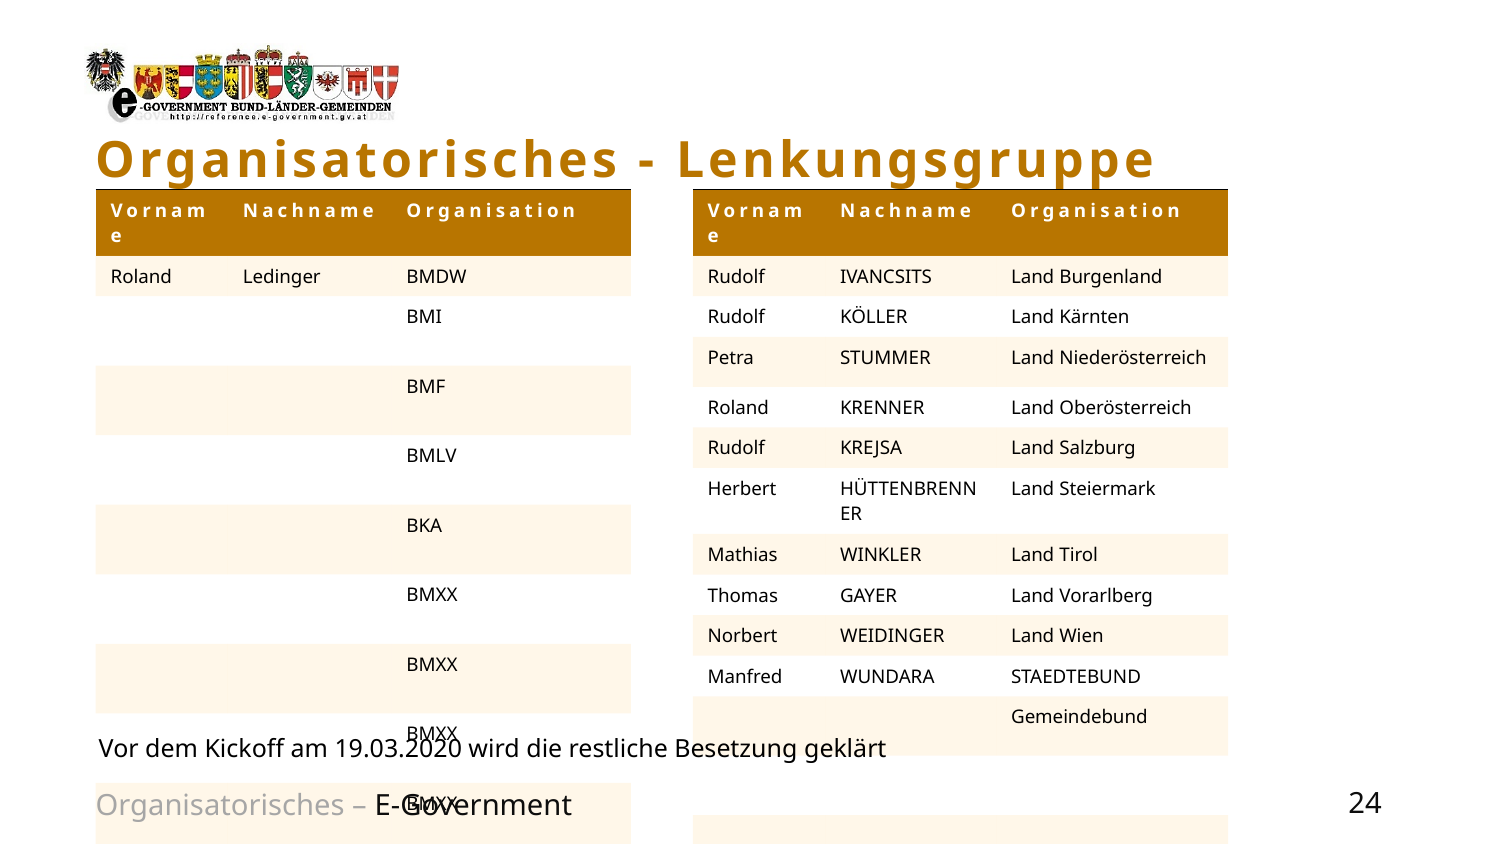

Organisatorisches - Lenkungsgruppe
| Vorname | Nachname | Organisation |
| --- | --- | --- |
| Roland | Ledinger | BMDW |
| | | BMI |
| | | BMF |
| | | BMLV |
| | | BKA |
| | | BMXX |
| | | BMXX |
| | | BMXX |
| | | BMXX |
| | | BMXX |
| | | BMXX |
| | | BMXX |
| | | BMXX |
| Vorname | Nachname | Organisation |
| --- | --- | --- |
| Rudolf | IVANCSITS | Land Burgenland |
| Rudolf | KÖLLER | Land Kärnten |
| Petra | STUMMER | Land Niederösterreich |
| Roland | KRENNER | Land Oberösterreich |
| Rudolf | KREJSA | Land Salzburg |
| Herbert | HÜTTENBRENNER | Land Steiermark |
| Mathias | WINKLER | Land Tirol |
| Thomas | GAYER | Land Vorarlberg |
| Norbert | WEIDINGER | Land Wien |
| Manfred | WUNDARA | STAEDTEBUND |
| | | Gemeindebund |
| | | |
| | | |
Vor dem Kickoff am 19.03.2020 wird die restliche Besetzung geklärt
Organisatorisches – E-Government